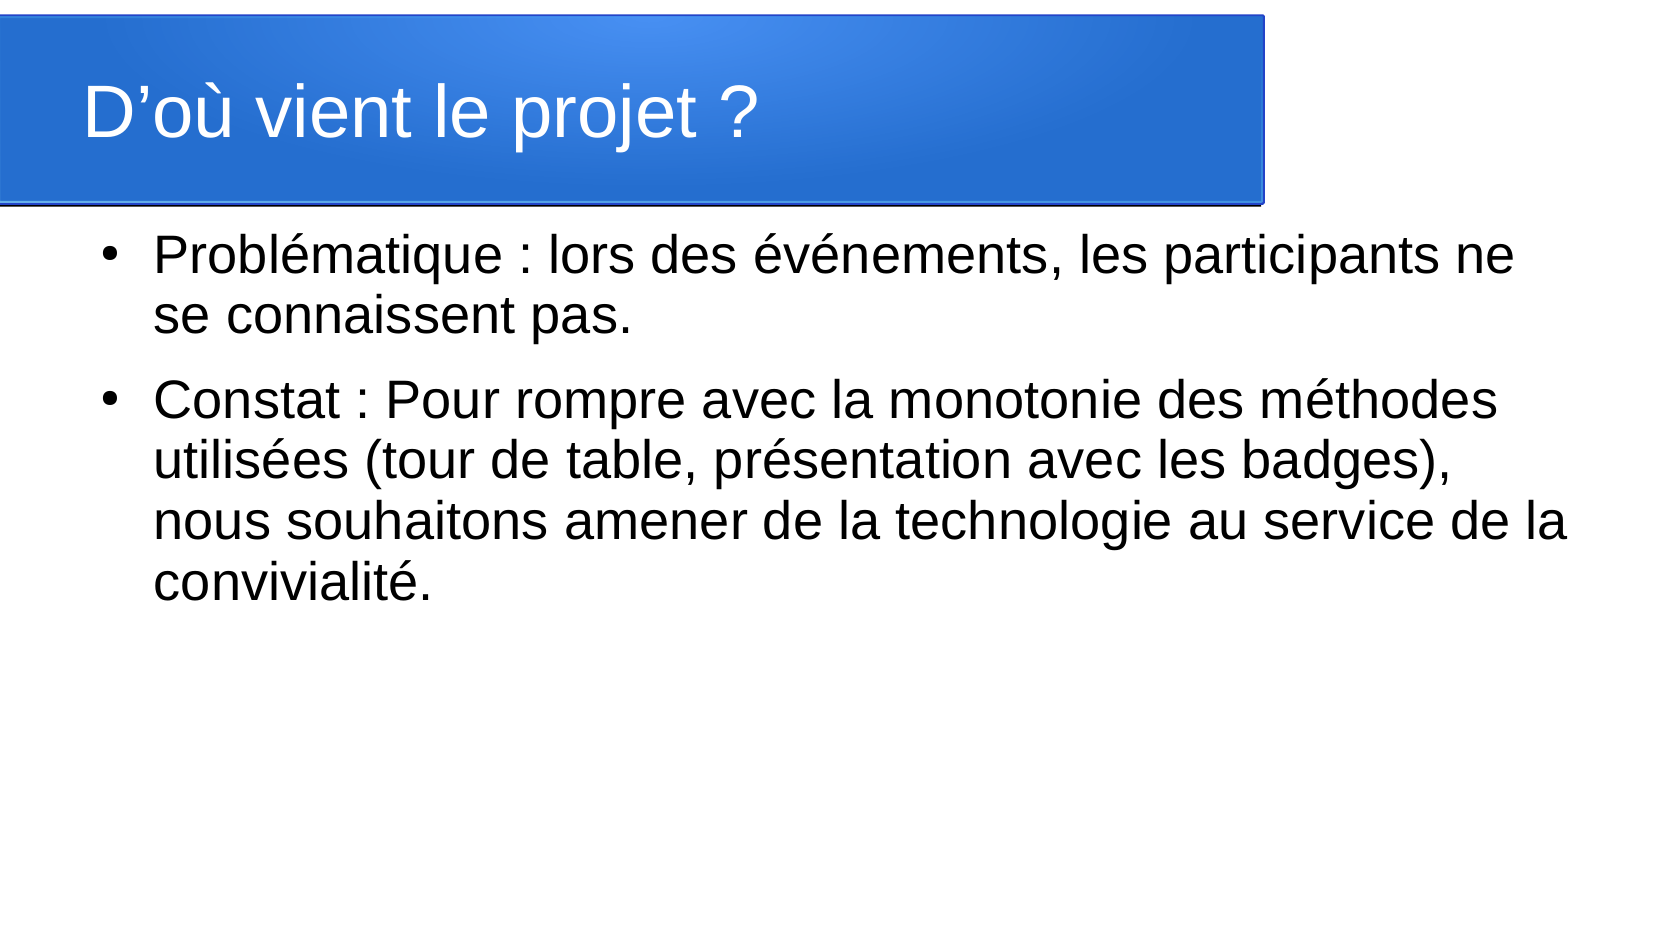

# D’où vient le projet ?
Problématique : lors des événements, les participants ne se connaissent pas.
Constat : Pour rompre avec la monotonie des méthodes utilisées (tour de table, présentation avec les badges), nous souhaitons amener de la technologie au service de la convivialité.